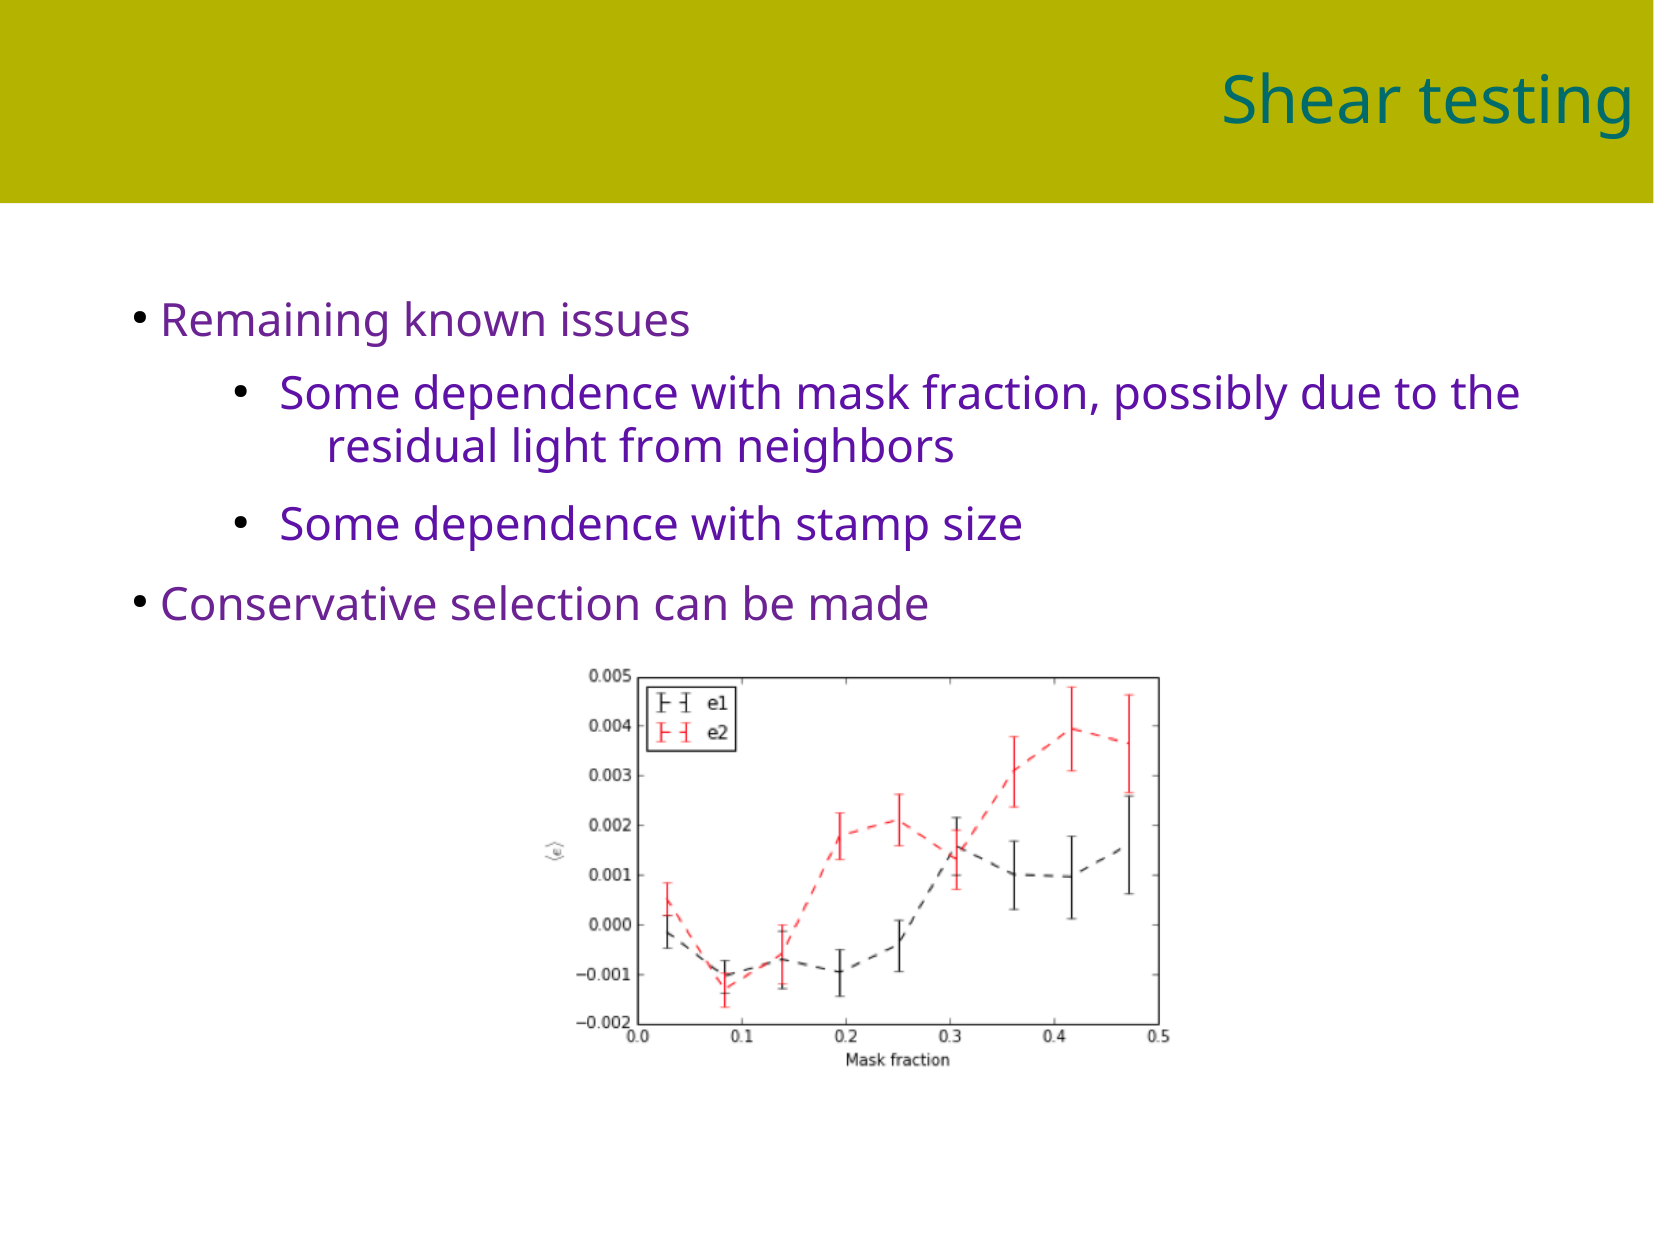

# Shear testing
 Remaining known issues
Some dependence with mask fraction, possibly due to the residual light from neighbors
Some dependence with stamp size
 Conservative selection can be made